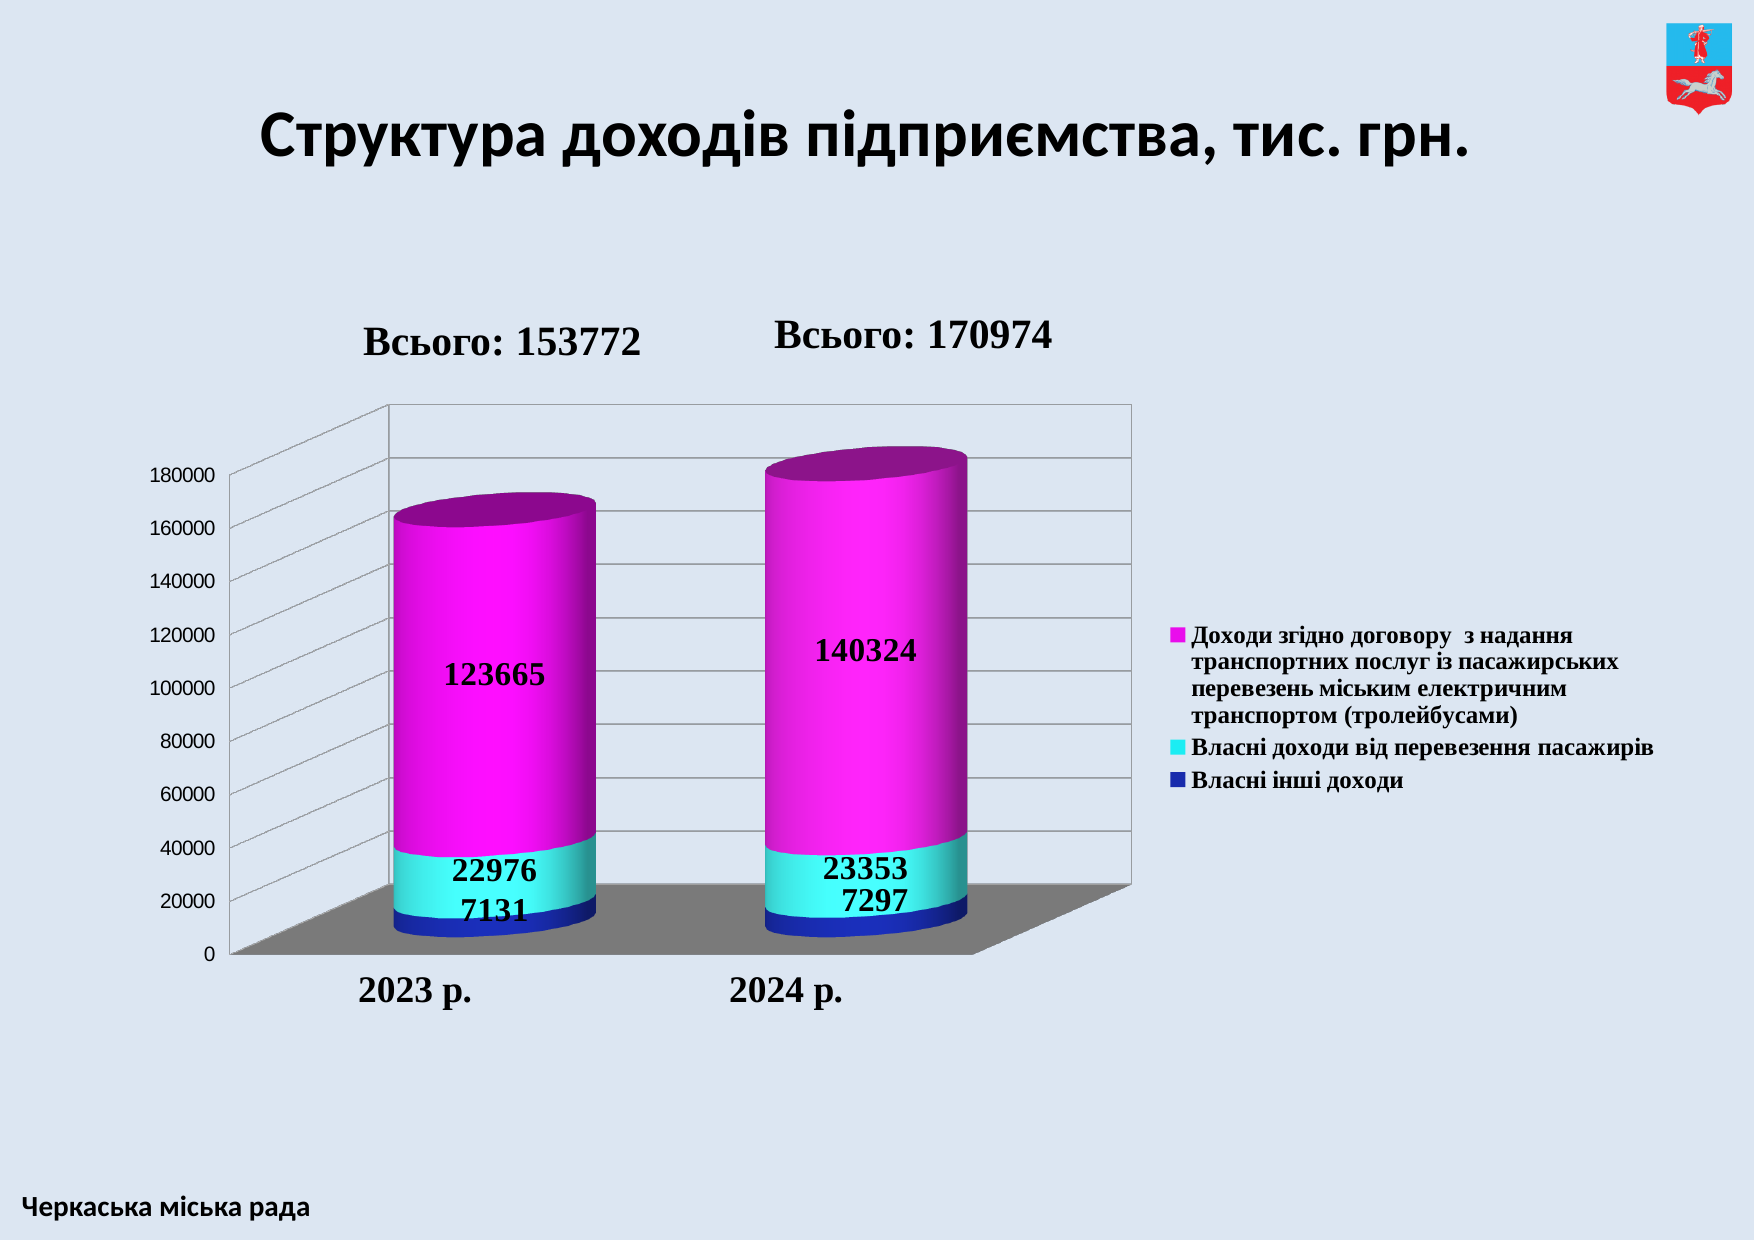

Структура доходів підприємства, тис. грн.
Всього: 170974
Всього: 153772
[unsupported chart]
7297
Черкаська міська рада